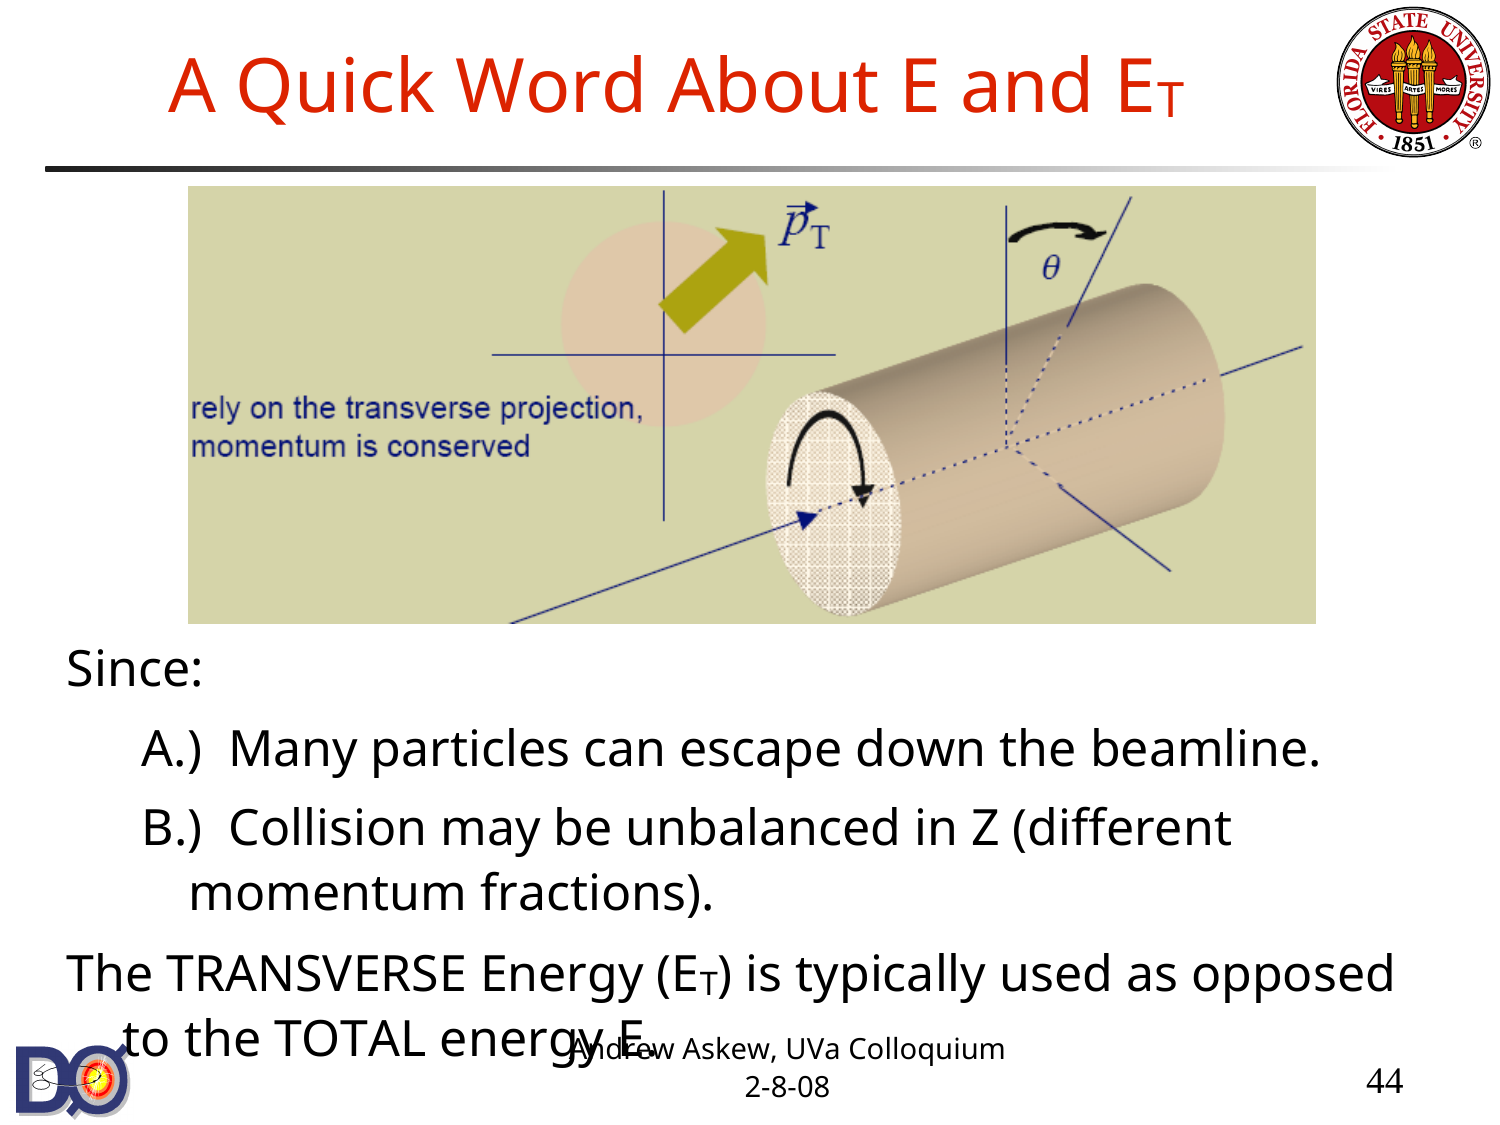

# A Quick Word About E and ET
Since:
A.) Many particles can escape down the beamline.
B.) Collision may be unbalanced in Z (different momentum fractions).
The TRANSVERSE Energy (ET) is typically used as opposed to the TOTAL energy E.